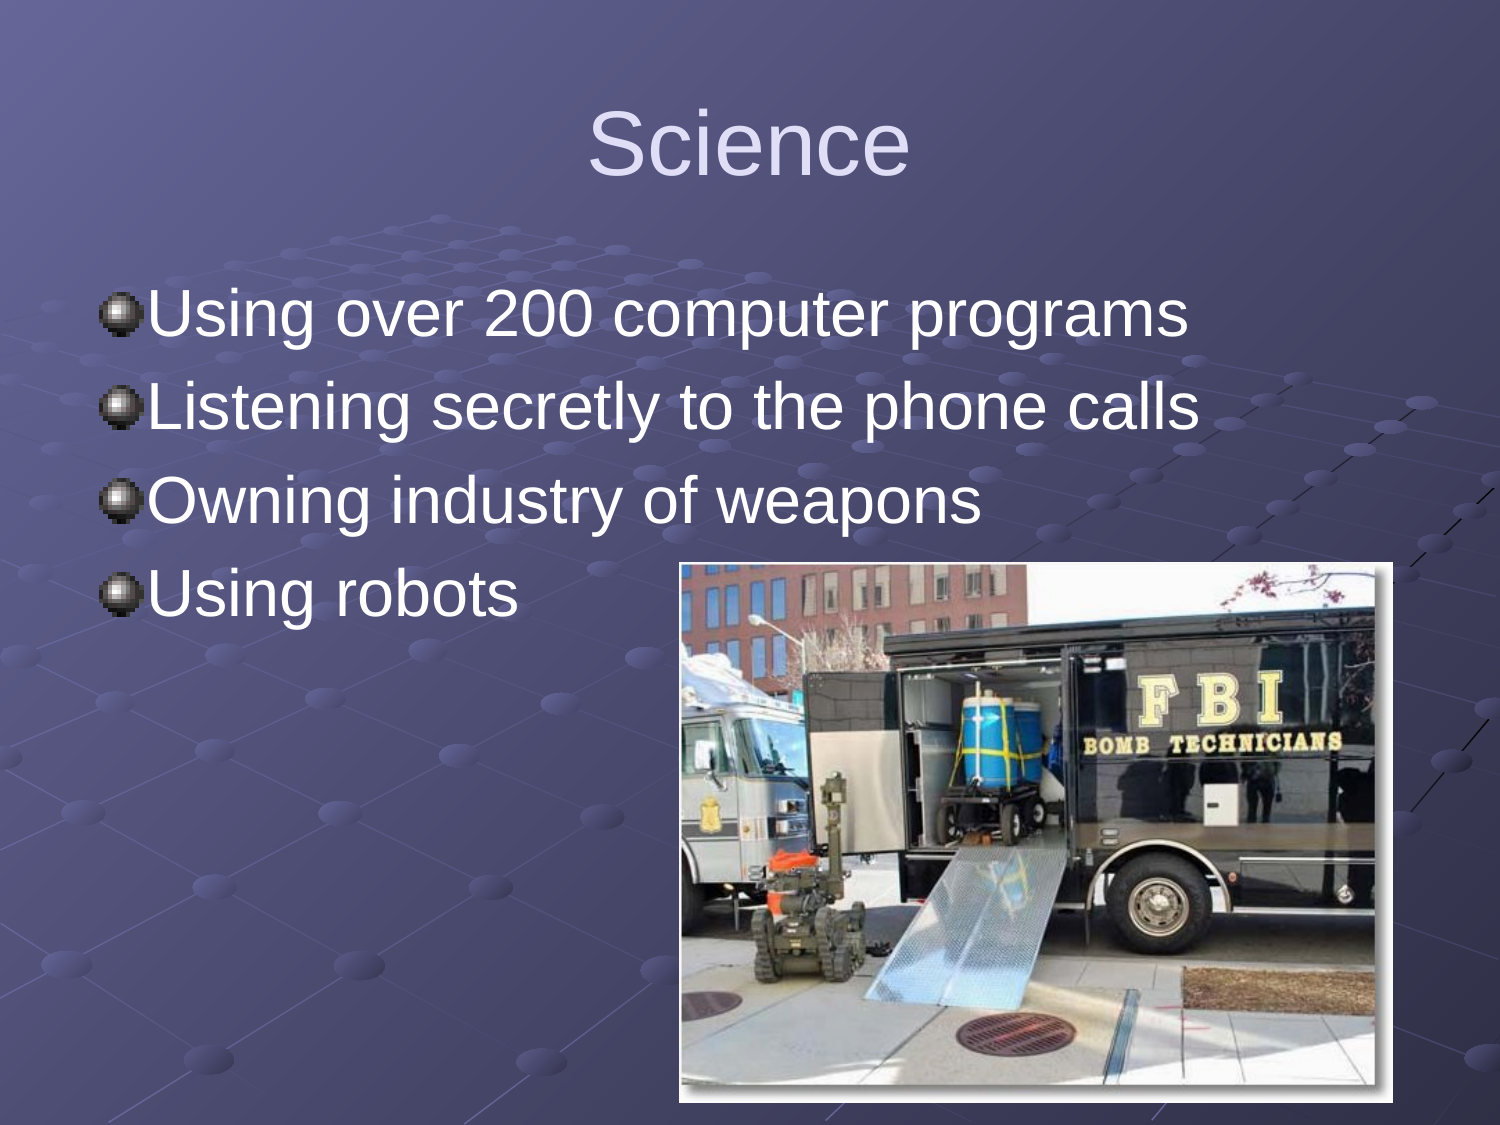

# Science
Using over 200 computer programs
Listening secretly to the phone calls
Owning industry of weapons
Using robots